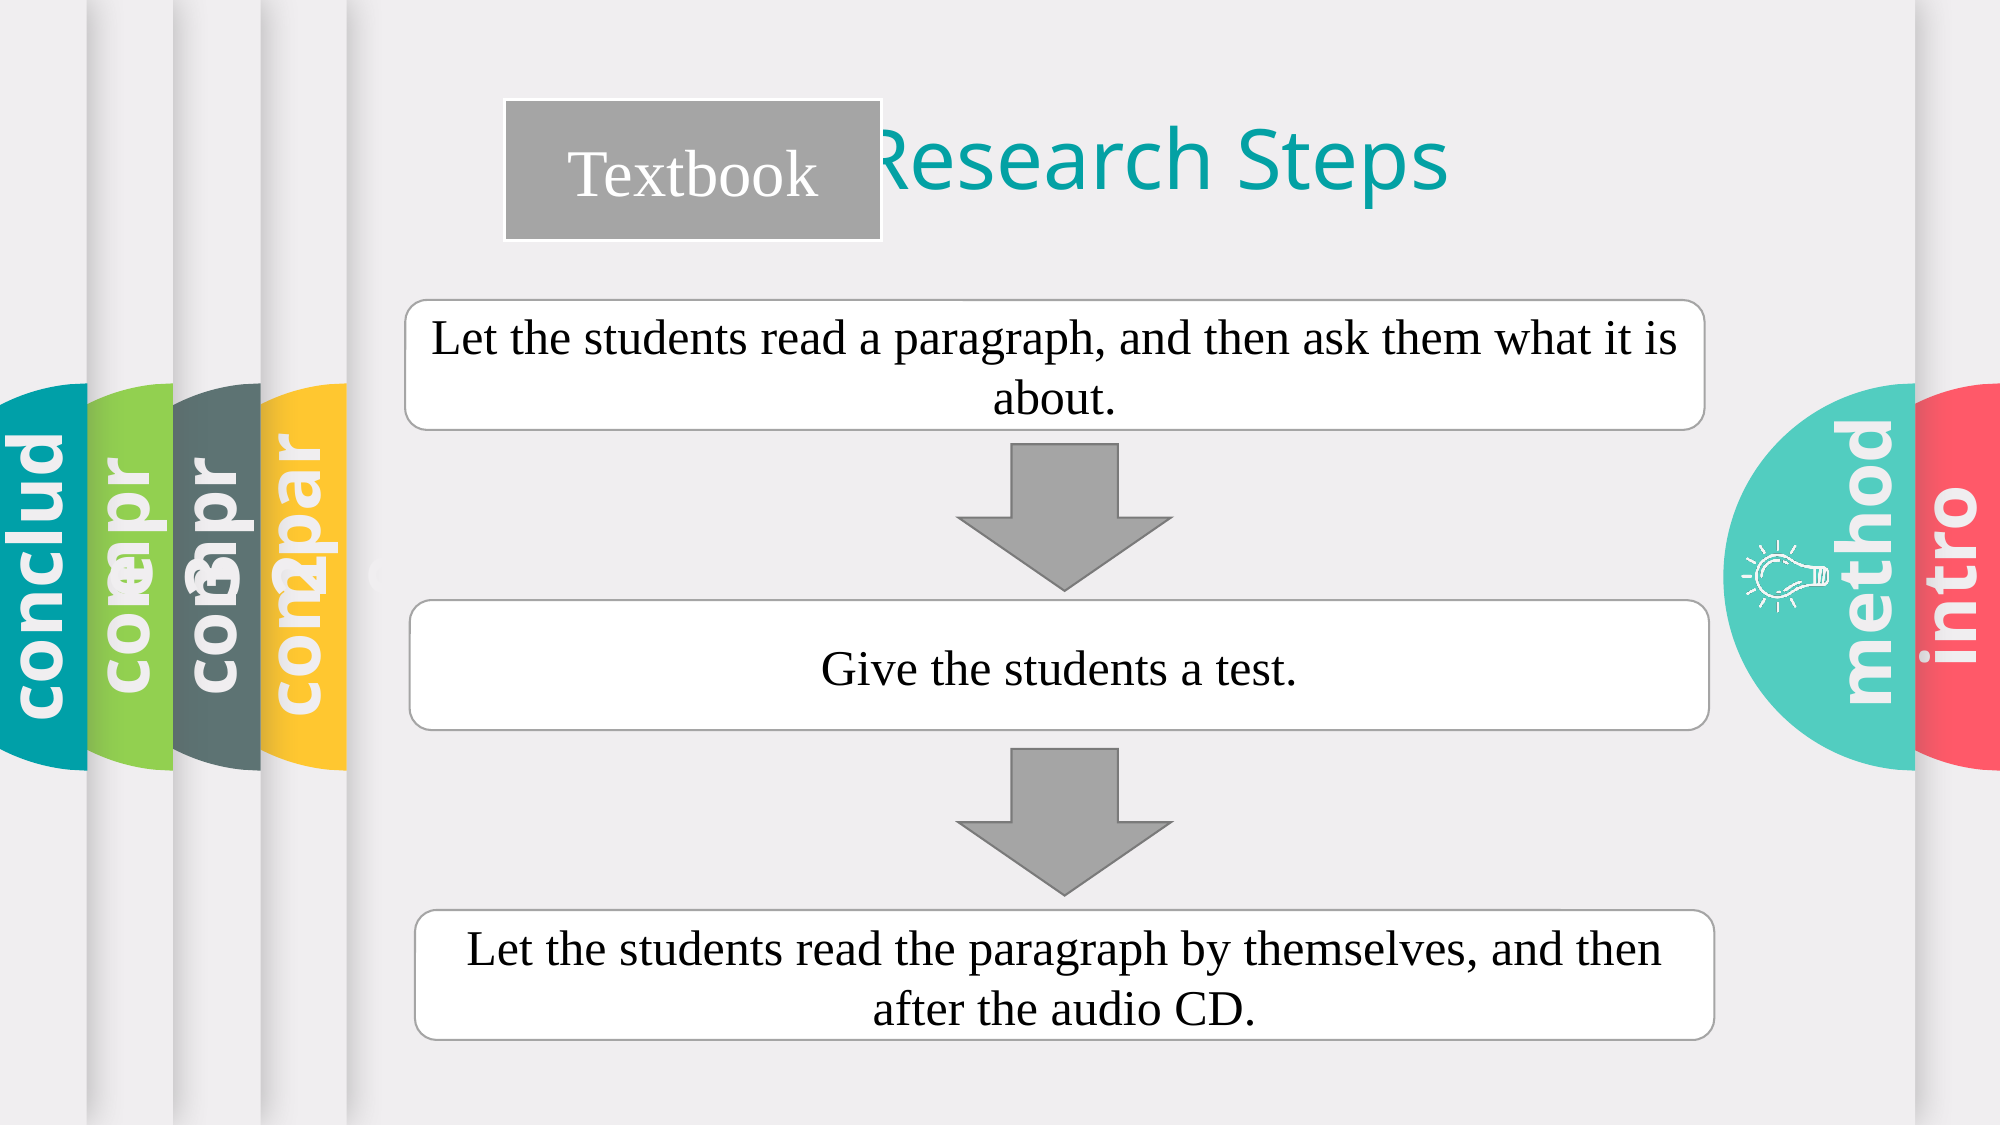

conclude
compr 2
compare
compr 3
intro
method
Textbook
Research Steps
Let the students read a paragraph, and then ask them what it is about.
Give the students a test.
Let the students read the paragraph by themselves, and then after the audio CD.